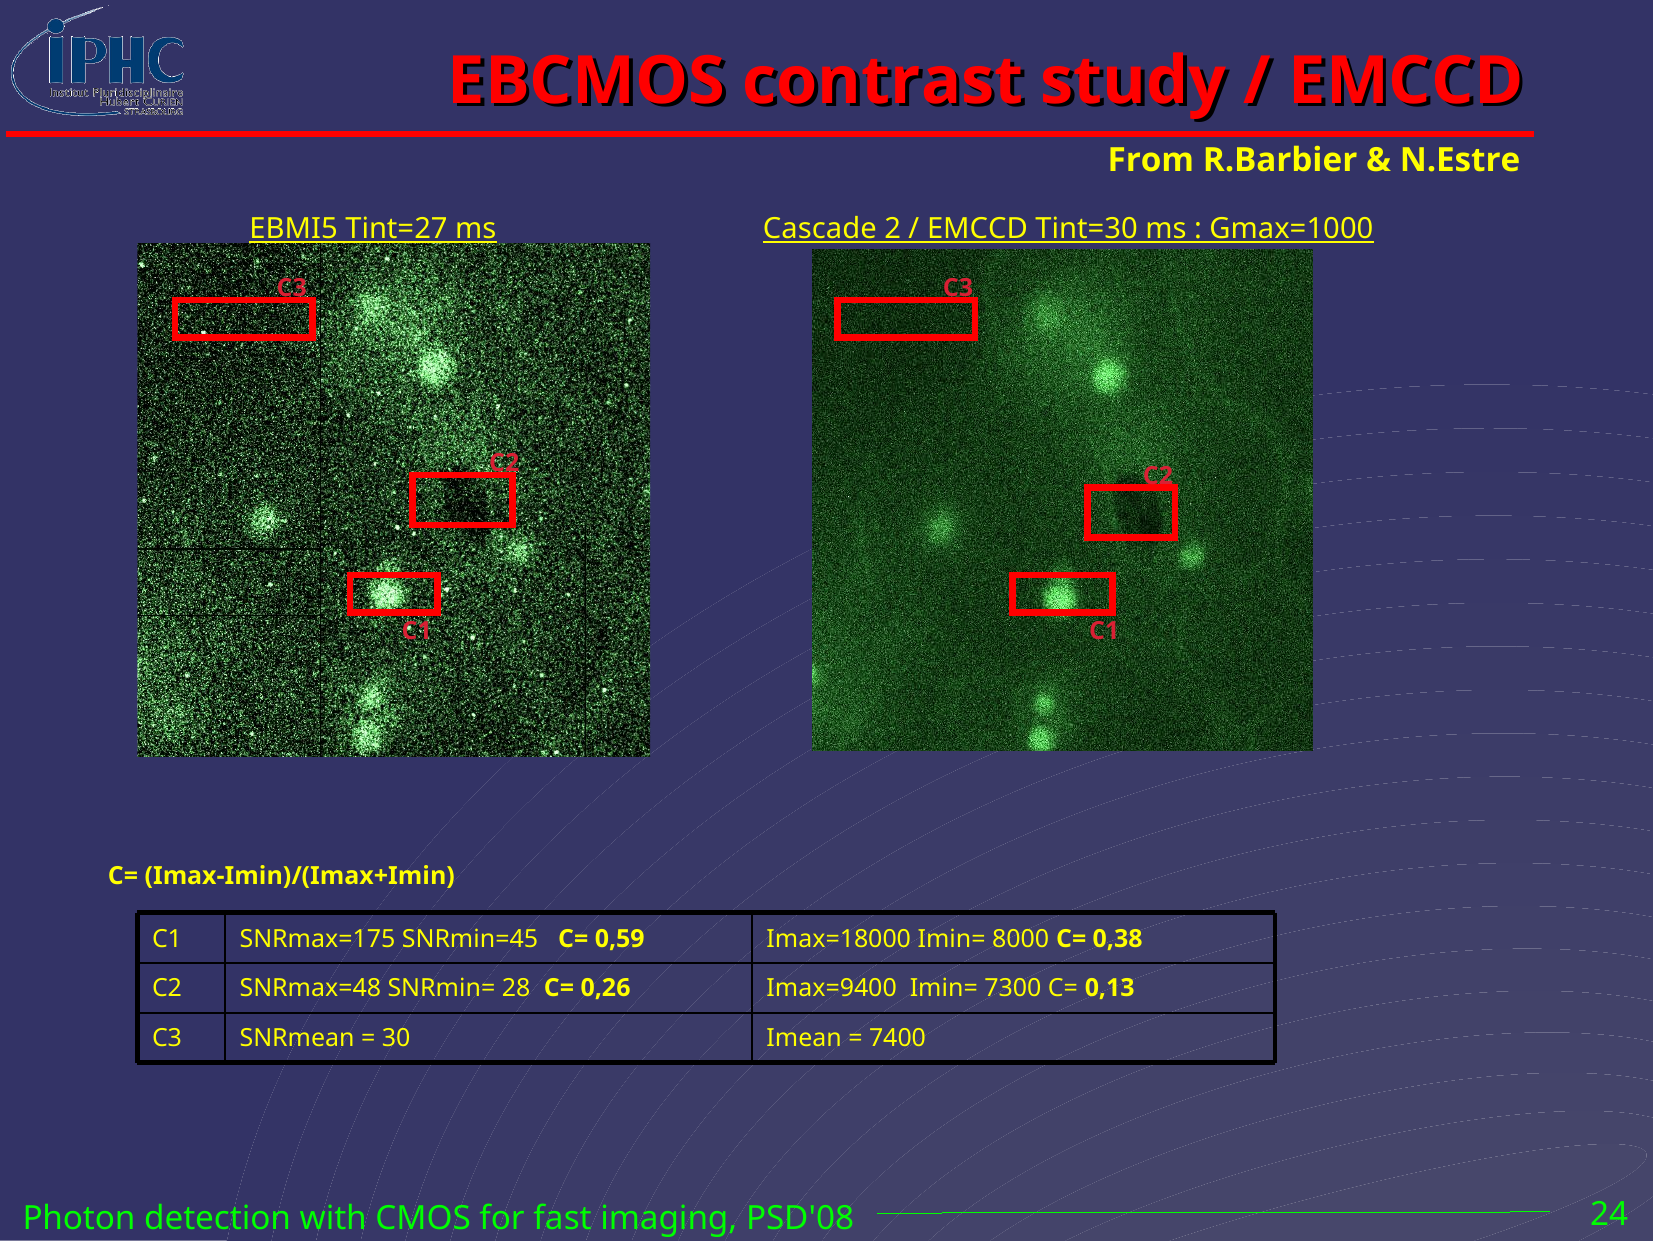

# EBCMOS contrast study / EMCCD
From R.Barbier & N.Estre
EBMI5 Tint=27 ms
Cascade 2 / EMCCD Tint=30 ms : Gmax=1000
C3
C3
C2
C2
C1
C1
C= (Imax-Imin)/(Imax+Imin)
C1
SNRmax=175 SNRmin=45 C= 0,59
Imax=18000 Imin= 8000 C= 0,38
C2
SNRmax=48 SNRmin= 28 C= 0,26
Imax=9400 Imin= 7300 C= 0,13
C3
SNRmean = 30
Imean = 7400